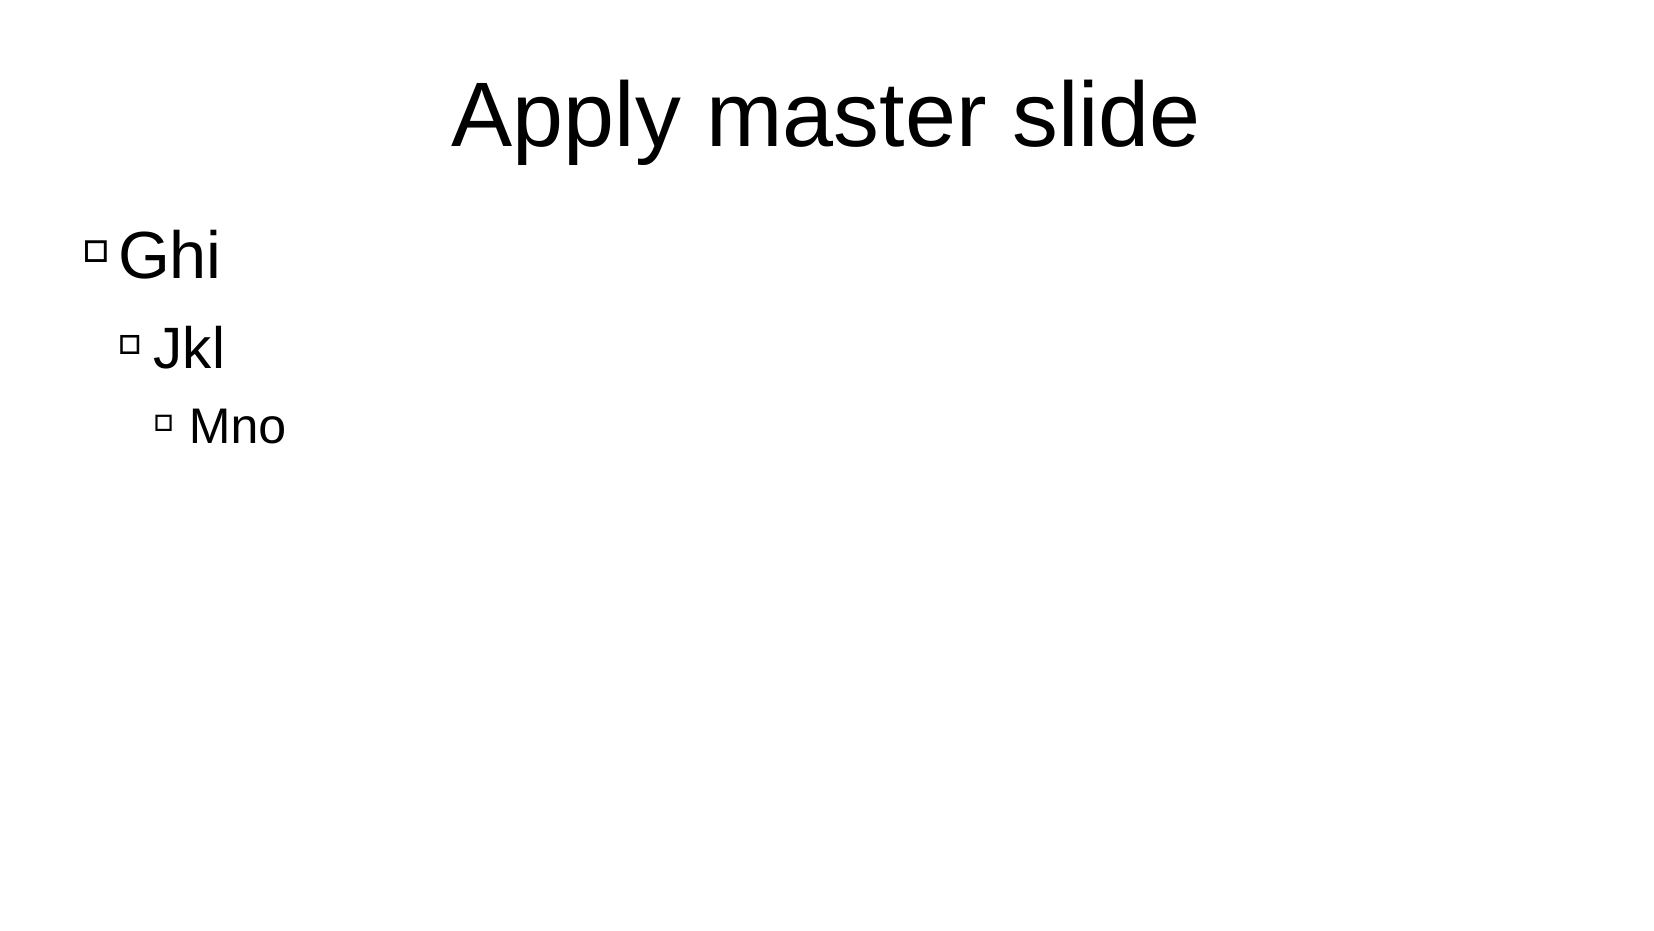

# Apply master slide
Ghi
Jkl
Mno